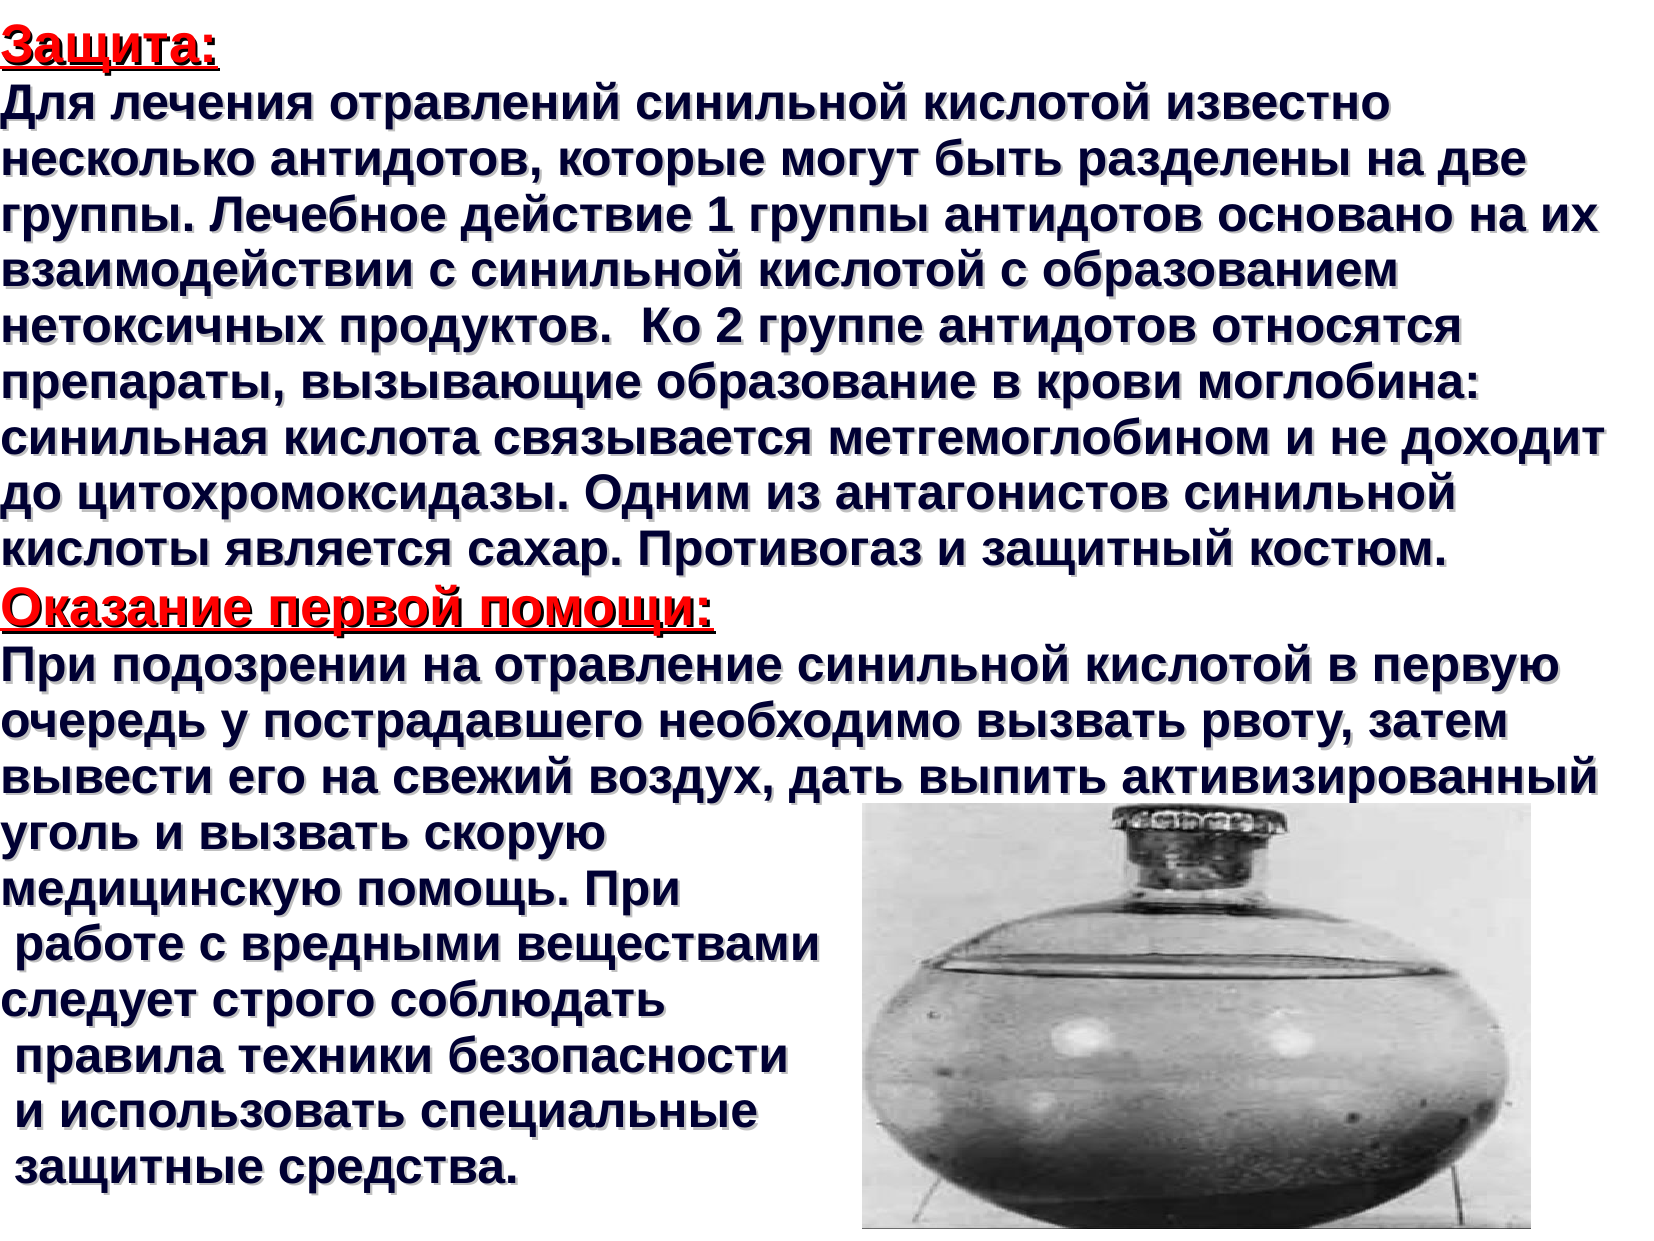

# Защита: Для лечения отравлений синильной кислотой известно несколько антидотов, которые могут быть разделены на две группы. Лечебное действие 1 группы антидотов основано на их взаимодействии с синильной кислотой с образованием нетоксичных продуктов. Ко 2 группе антидотов относятся препараты, вызывающие образование в крови моглобина: синильная кислота связывается метгемоглобином и не доходит до цитохромоксидазы. Одним из антагонистов синильной кислоты является сахар. Противогаз и защитный костюм. Оказание первой помощи: При подозрении на отравление синильной кислотой в первую очередь у пострадавшего необходимо вызвать рвоту, затем вывести его на свежий воздух, дать выпить активизированный уголь и вызвать скорую медицинскую помощь. При работе с вредными веществами следует строго соблюдать правила техники безопасности и использовать специальные защитные средства.